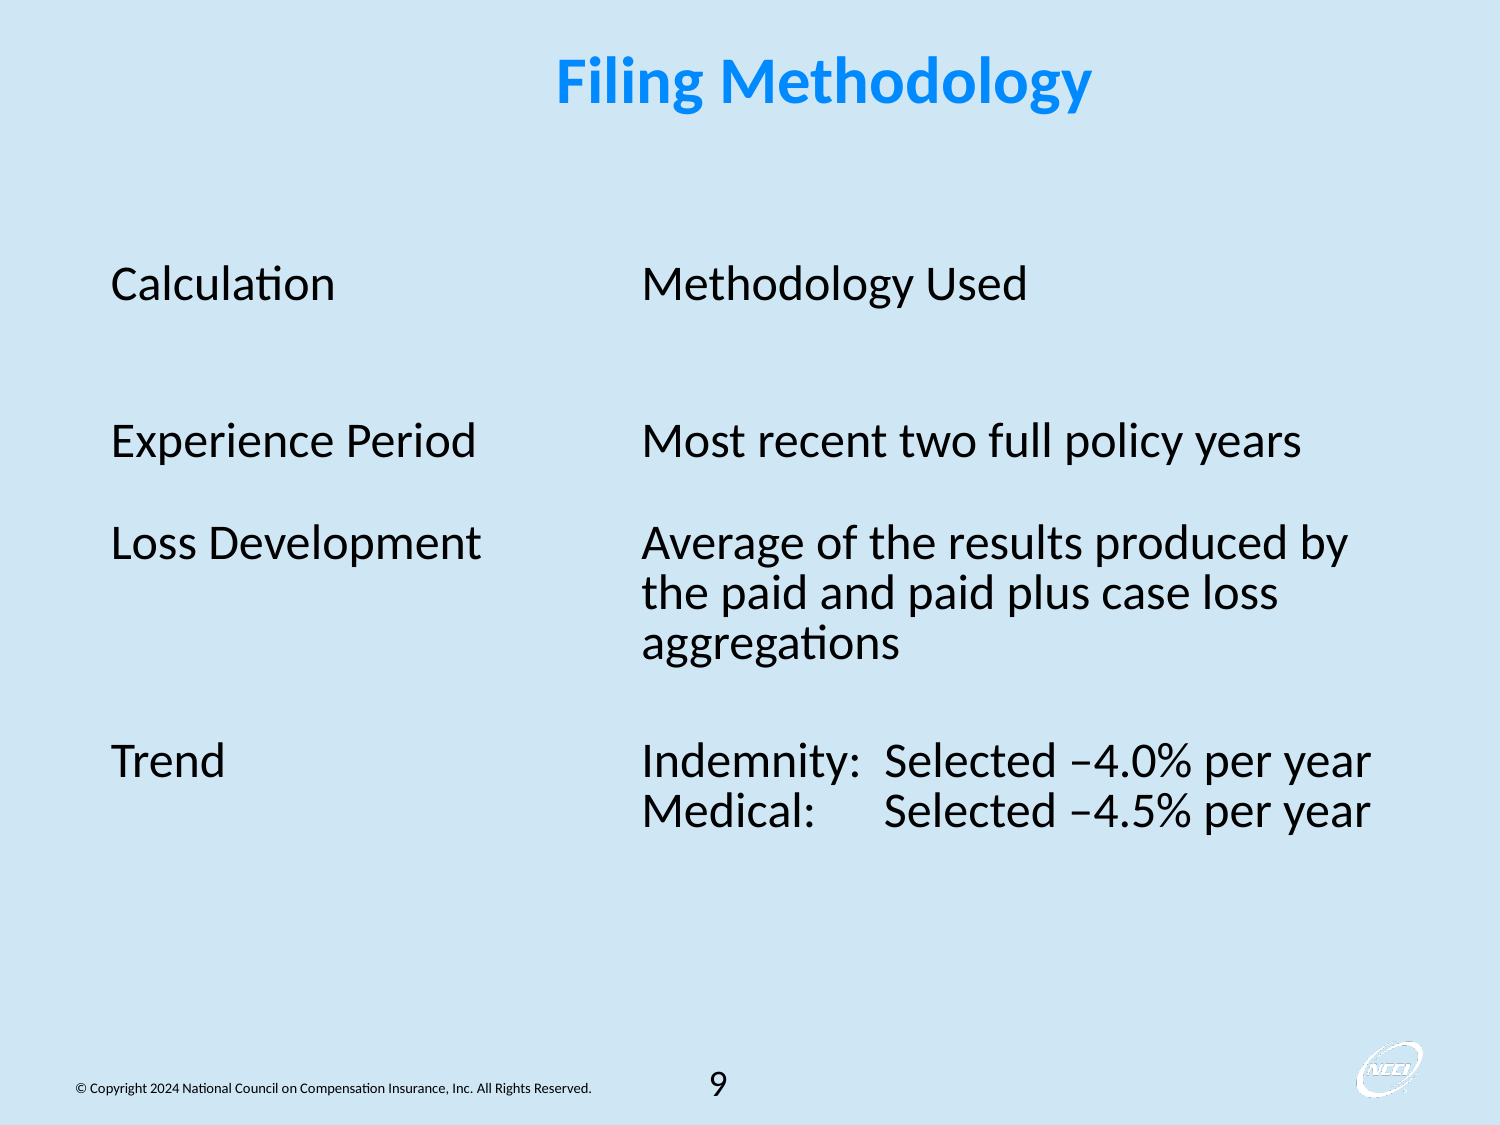

# Filing Methodology
| Calculation | Methodology Used |
| --- | --- |
| | |
| Experience Period | Most recent two full policy years |
| Loss Development | Average of the results produced by the paid and paid plus case loss aggregations |
| Trend | Indemnity: Selected –4.0% per year Medical: Selected –4.5% per year |